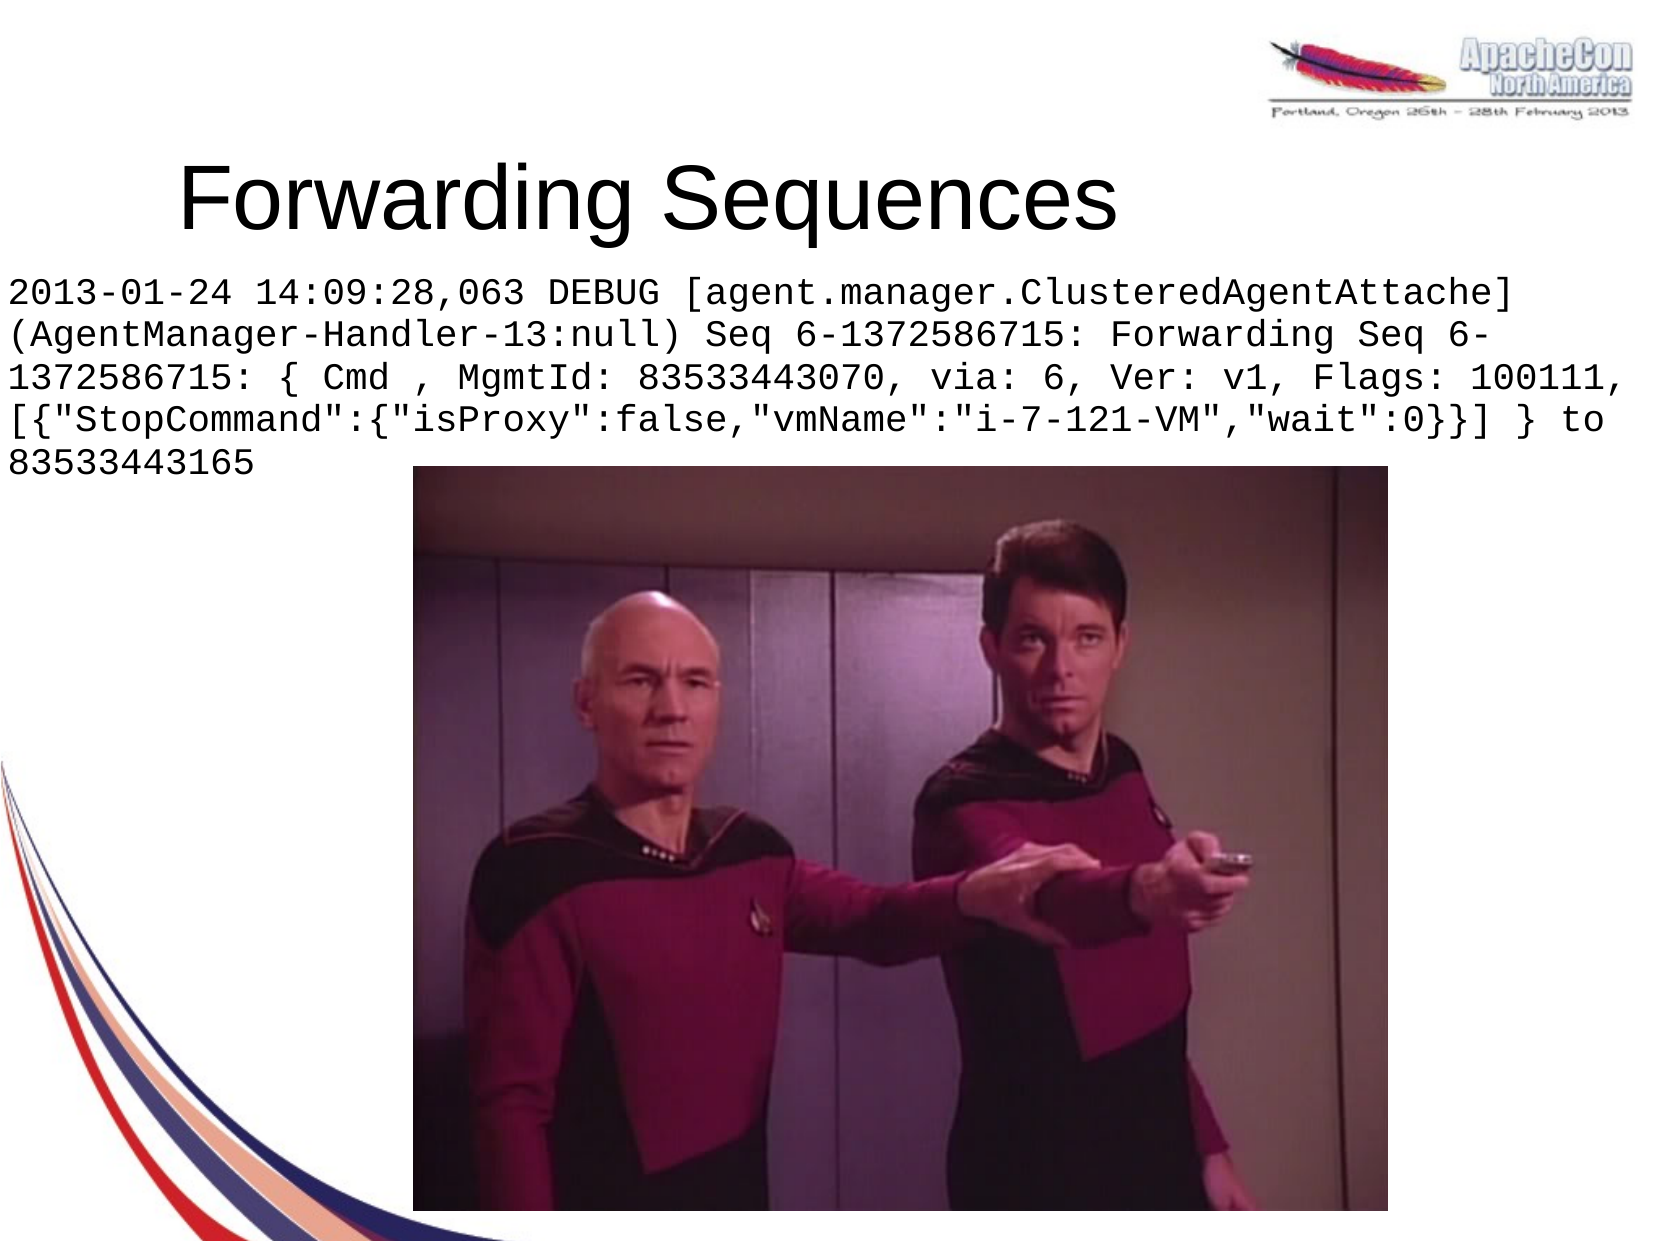

# Forwarding Sequences
2013-01-24 14:09:28,063 DEBUG [agent.manager.ClusteredAgentAttache] (AgentManager-Handler-13:null) Seq 6-1372586715: Forwarding Seq 6-1372586715: { Cmd , MgmtId: 83533443070, via: 6, Ver: v1, Flags: 100111, [{"StopCommand":{"isProxy":false,"vmName":"i-7-121-VM","wait":0}}] } to 83533443165